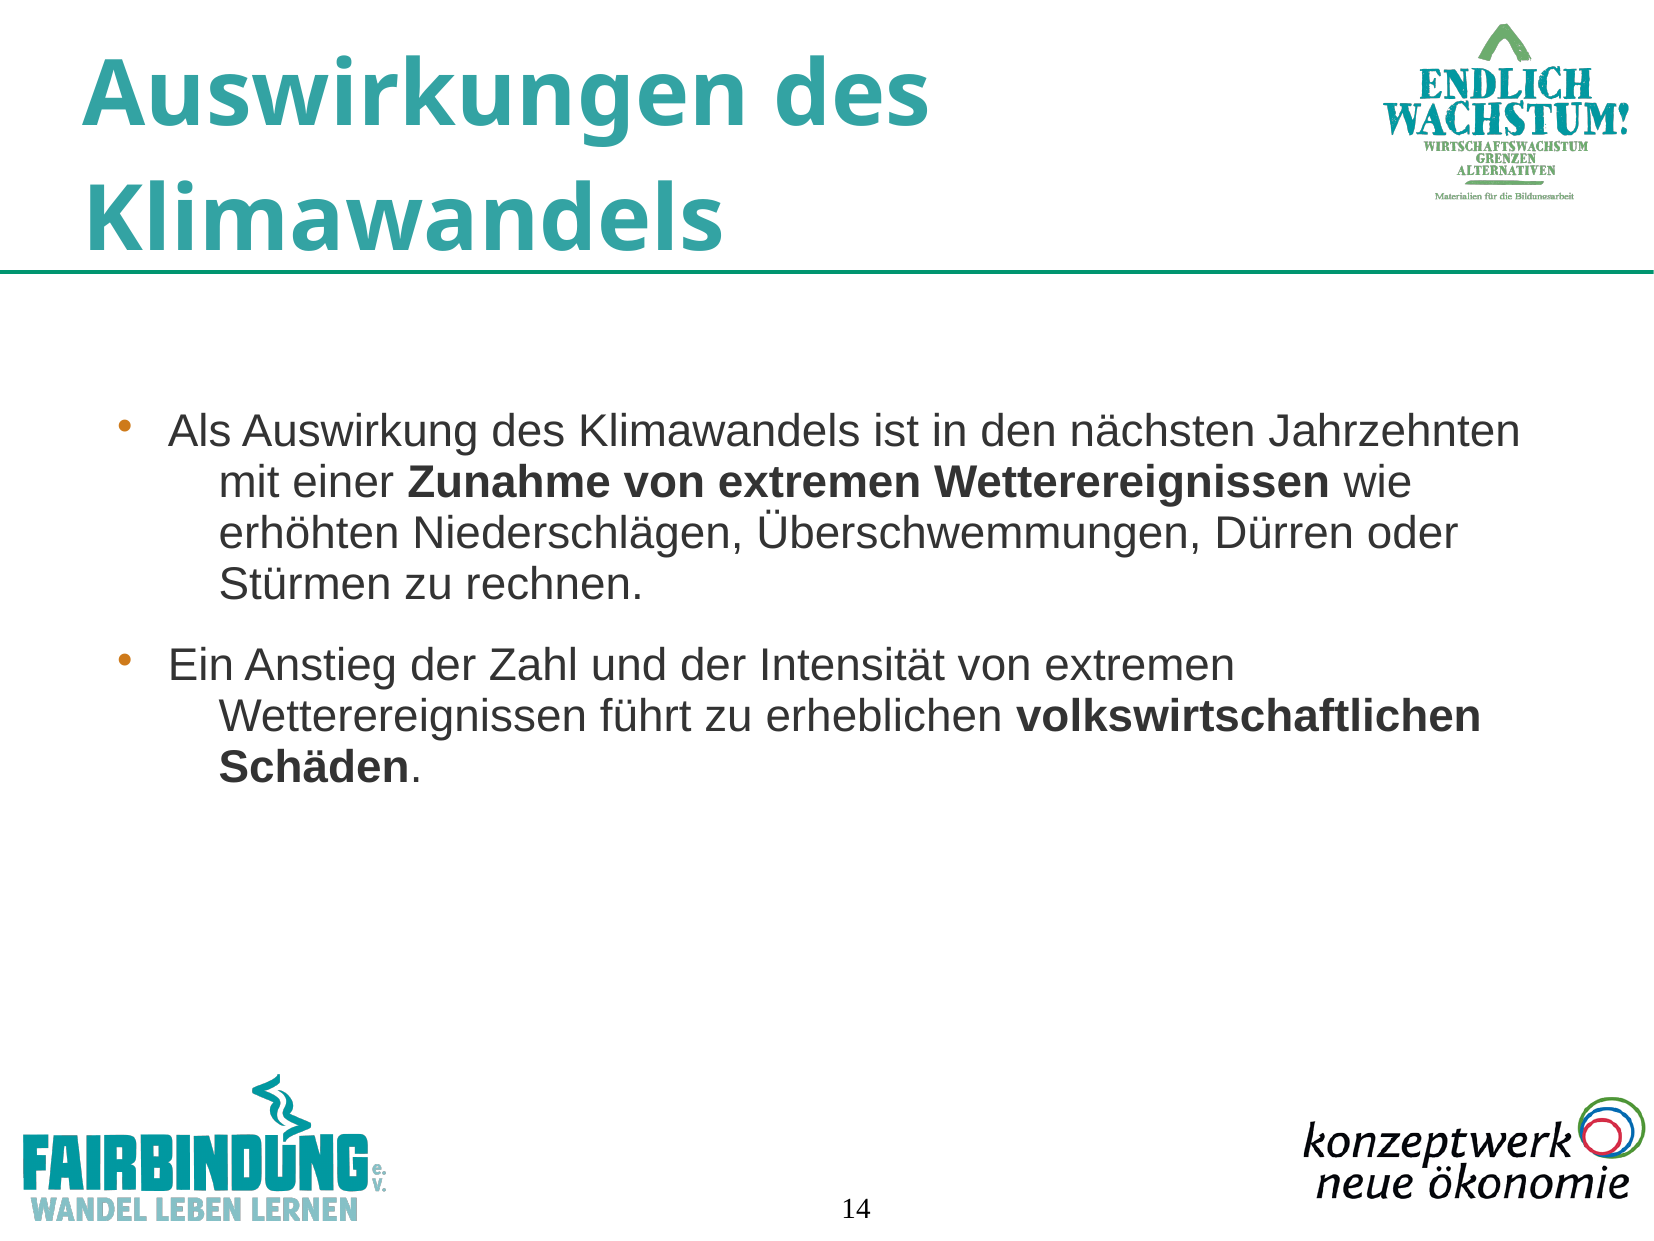

# Auswirkungen des Klimawandels
Als Auswirkung des Klimawandels ist in den nächsten Jahrzehnten mit einer Zunahme von extremen Wetterereignissen wie erhöhten Niederschlägen, Überschwemmungen, Dürren oder Stürmen zu rechnen.
Ein Anstieg der Zahl und der Intensität von extremen Wetterereignissen führt zu erheblichen volkswirtschaftlichen Schäden.
14